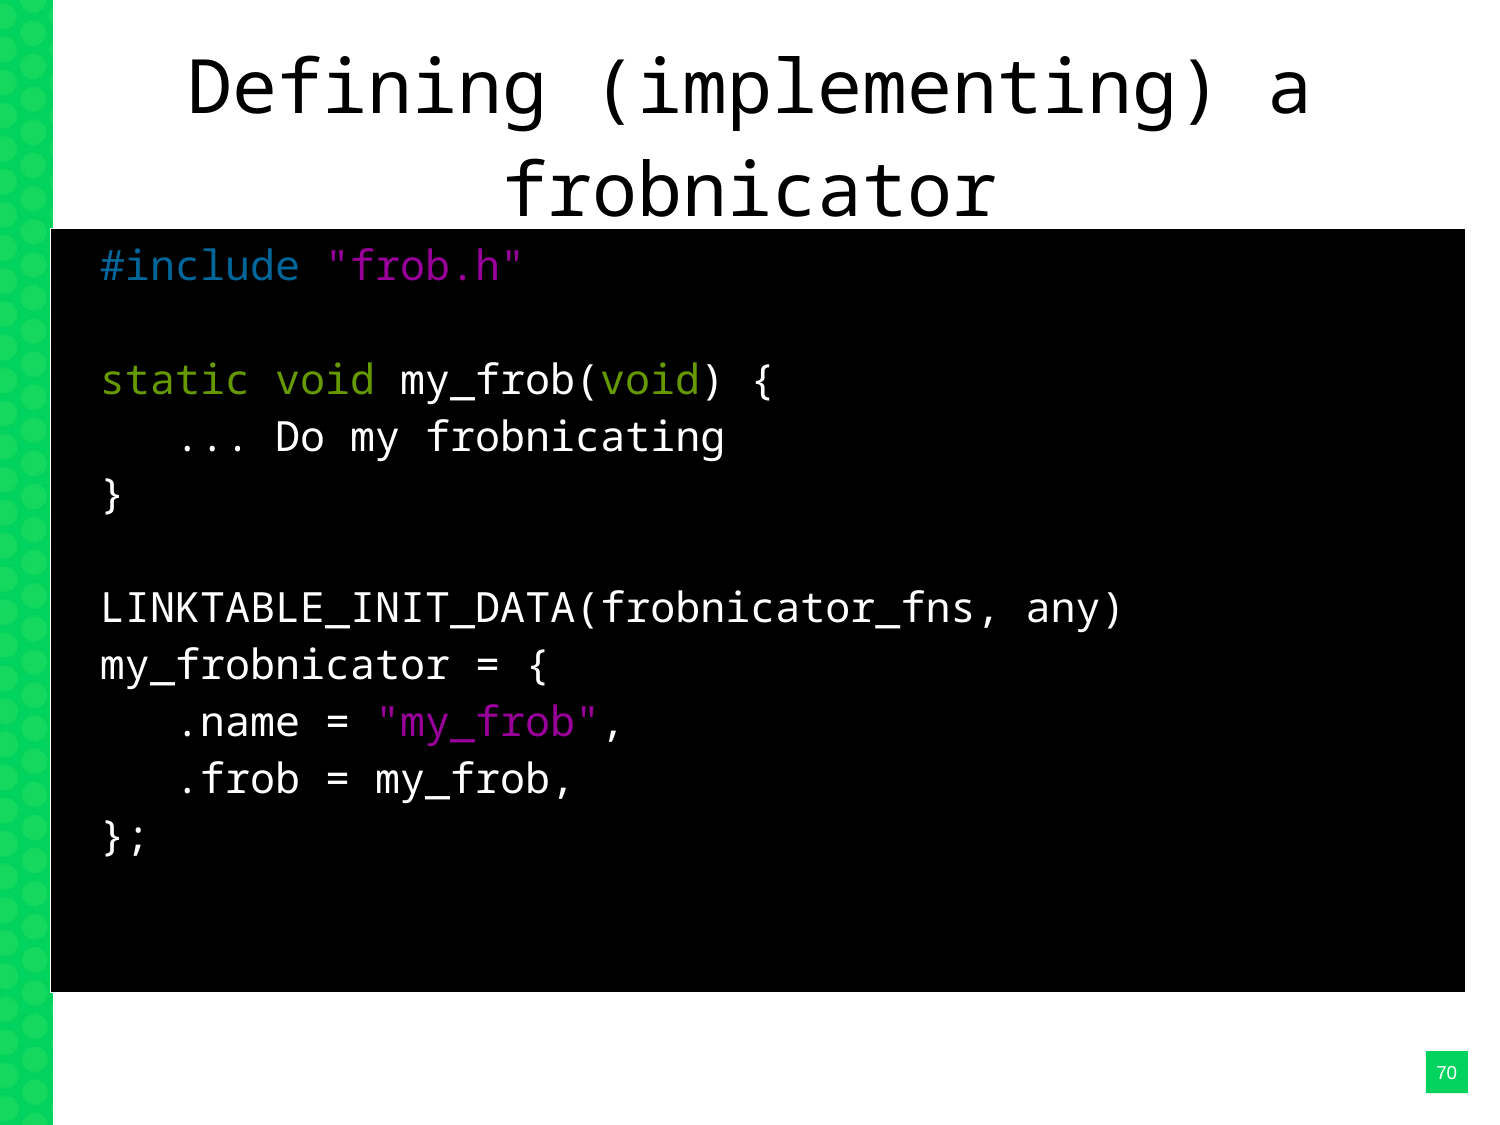

# Defining (implementing) a frobnicator
| #include "frob.h" static void my\_frob(void) { ... Do my frobnicating } LINKTABLE\_INIT\_DATA(frobnicator\_fns, any) my\_frobnicator = { .name = "my\_frob", .frob = my\_frob, }; |
| --- |